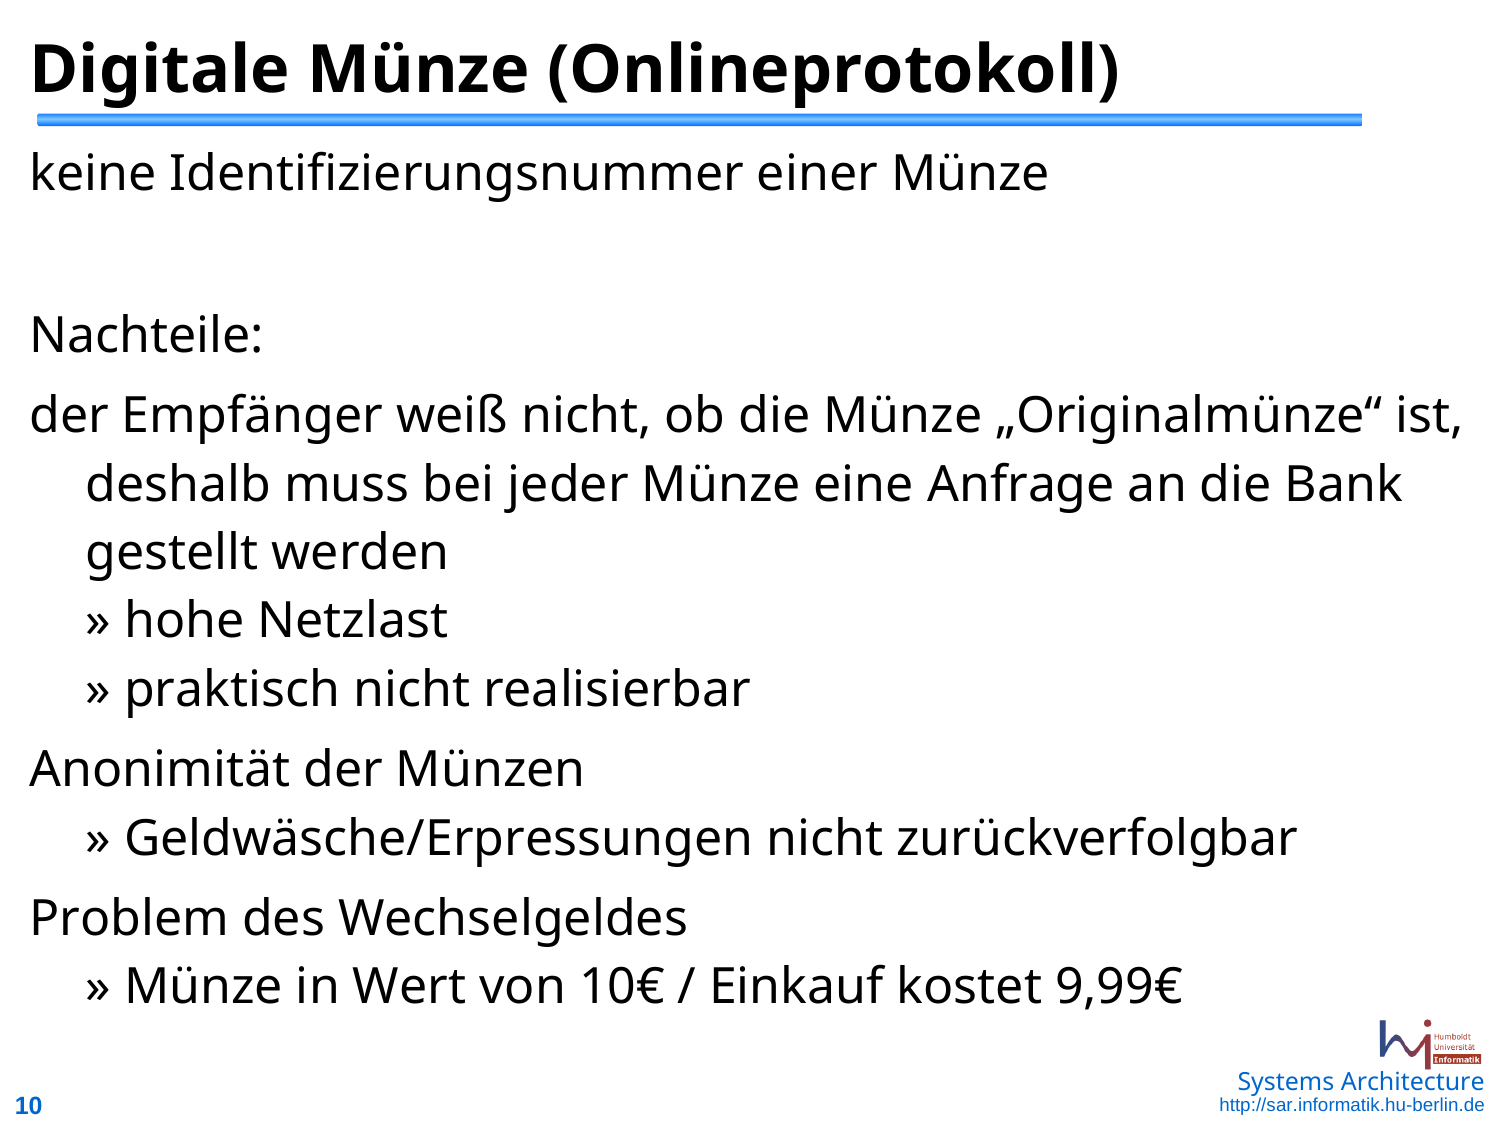

# Digitale Münze (Onlineprotokoll)
keine Identifizierungsnummer einer Münze
Nachteile:
der Empfänger weiß nicht, ob die Münze „Originalmünze“ ist, deshalb muss bei jeder Münze eine Anfrage an die Bank gestellt werden
» hohe Netzlast
» praktisch nicht realisierbar
Anonimität der Münzen
» Geldwäsche/Erpressungen nicht zurückverfolgbar
Problem des Wechselgeldes
» Münze in Wert von 10€ / Einkauf kostet 9,99€